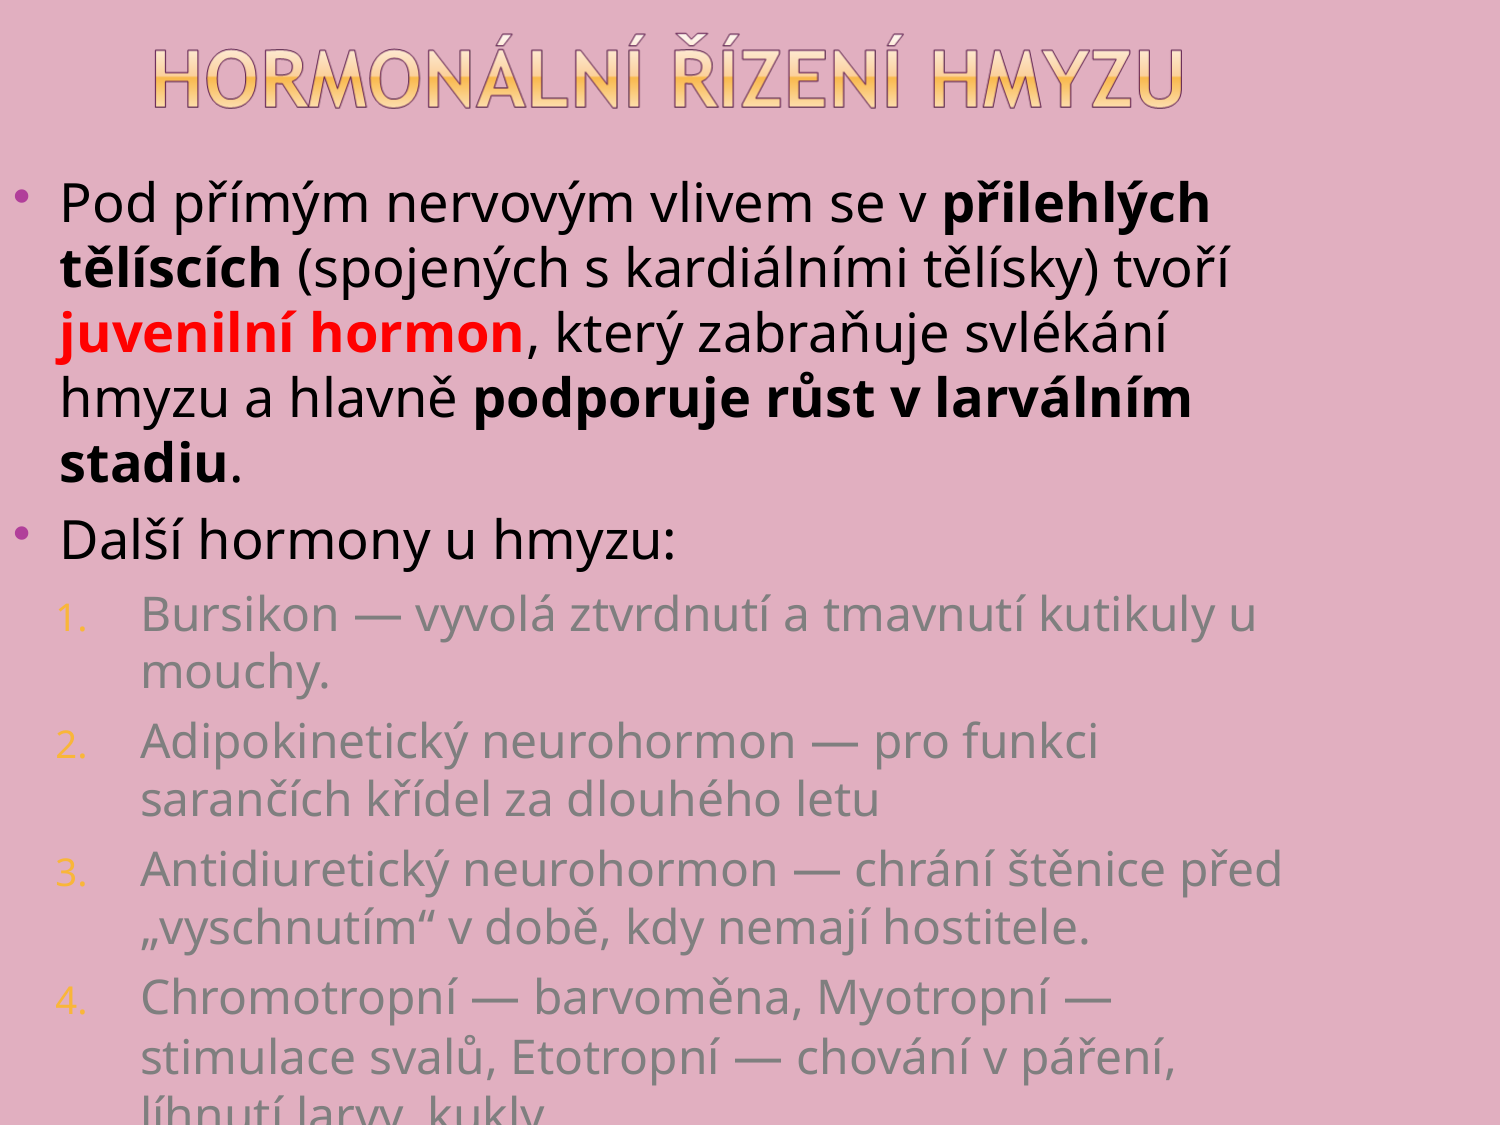

# Pod přímým nervovým vlivem se v přilehlých tělíscích (spojených s kardiálními tělísky) tvoří juvenilní hormon, který zabraňuje svlékání hmyzu a hlavně podporuje růst v larválním stadiu.
Další hormony u hmyzu:
Bursikon — vyvolá ztvrdnutí a tmavnutí kutikuly u mouchy.
Adipokinetický neurohormon — pro funkci sarančích křídel za dlouhého letu
Antidiuretický neurohormon — chrání štěnice před „vyschnutím“ v době, kdy nemají hostitele.
Chromotropní — barvoměna, Myotropní — stimulace svalů, Etotropní — chování v páření, líhnutí larvy, kukly